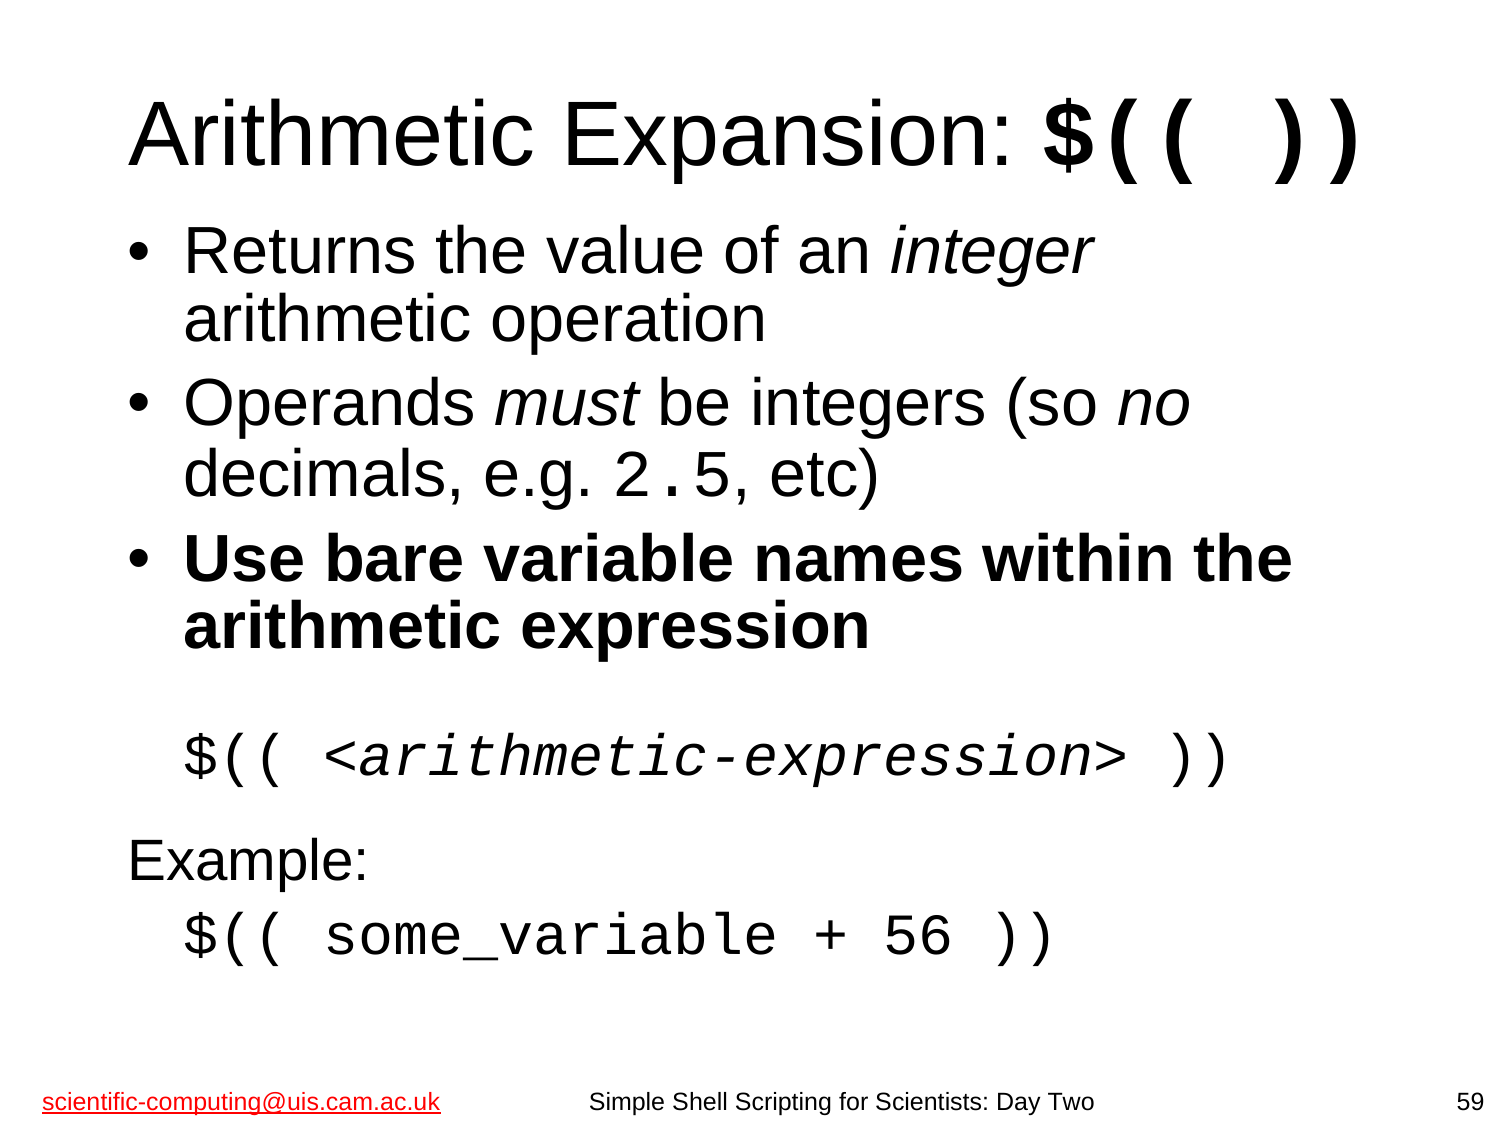

# Arithmetic Expansion: $(( ))
Returns the value of an integer arithmetic operation
Operands must be integers (so no decimals, e.g. 2.5, etc)
Use bare variable names within the arithmetic expression
	$(( <arithmetic-expression> ))
Example:
	$(( some_variable + 56 ))
escience-support@ucs.cam.ac.uk	Simple Shell Scripting for Scientists: Day Two
59